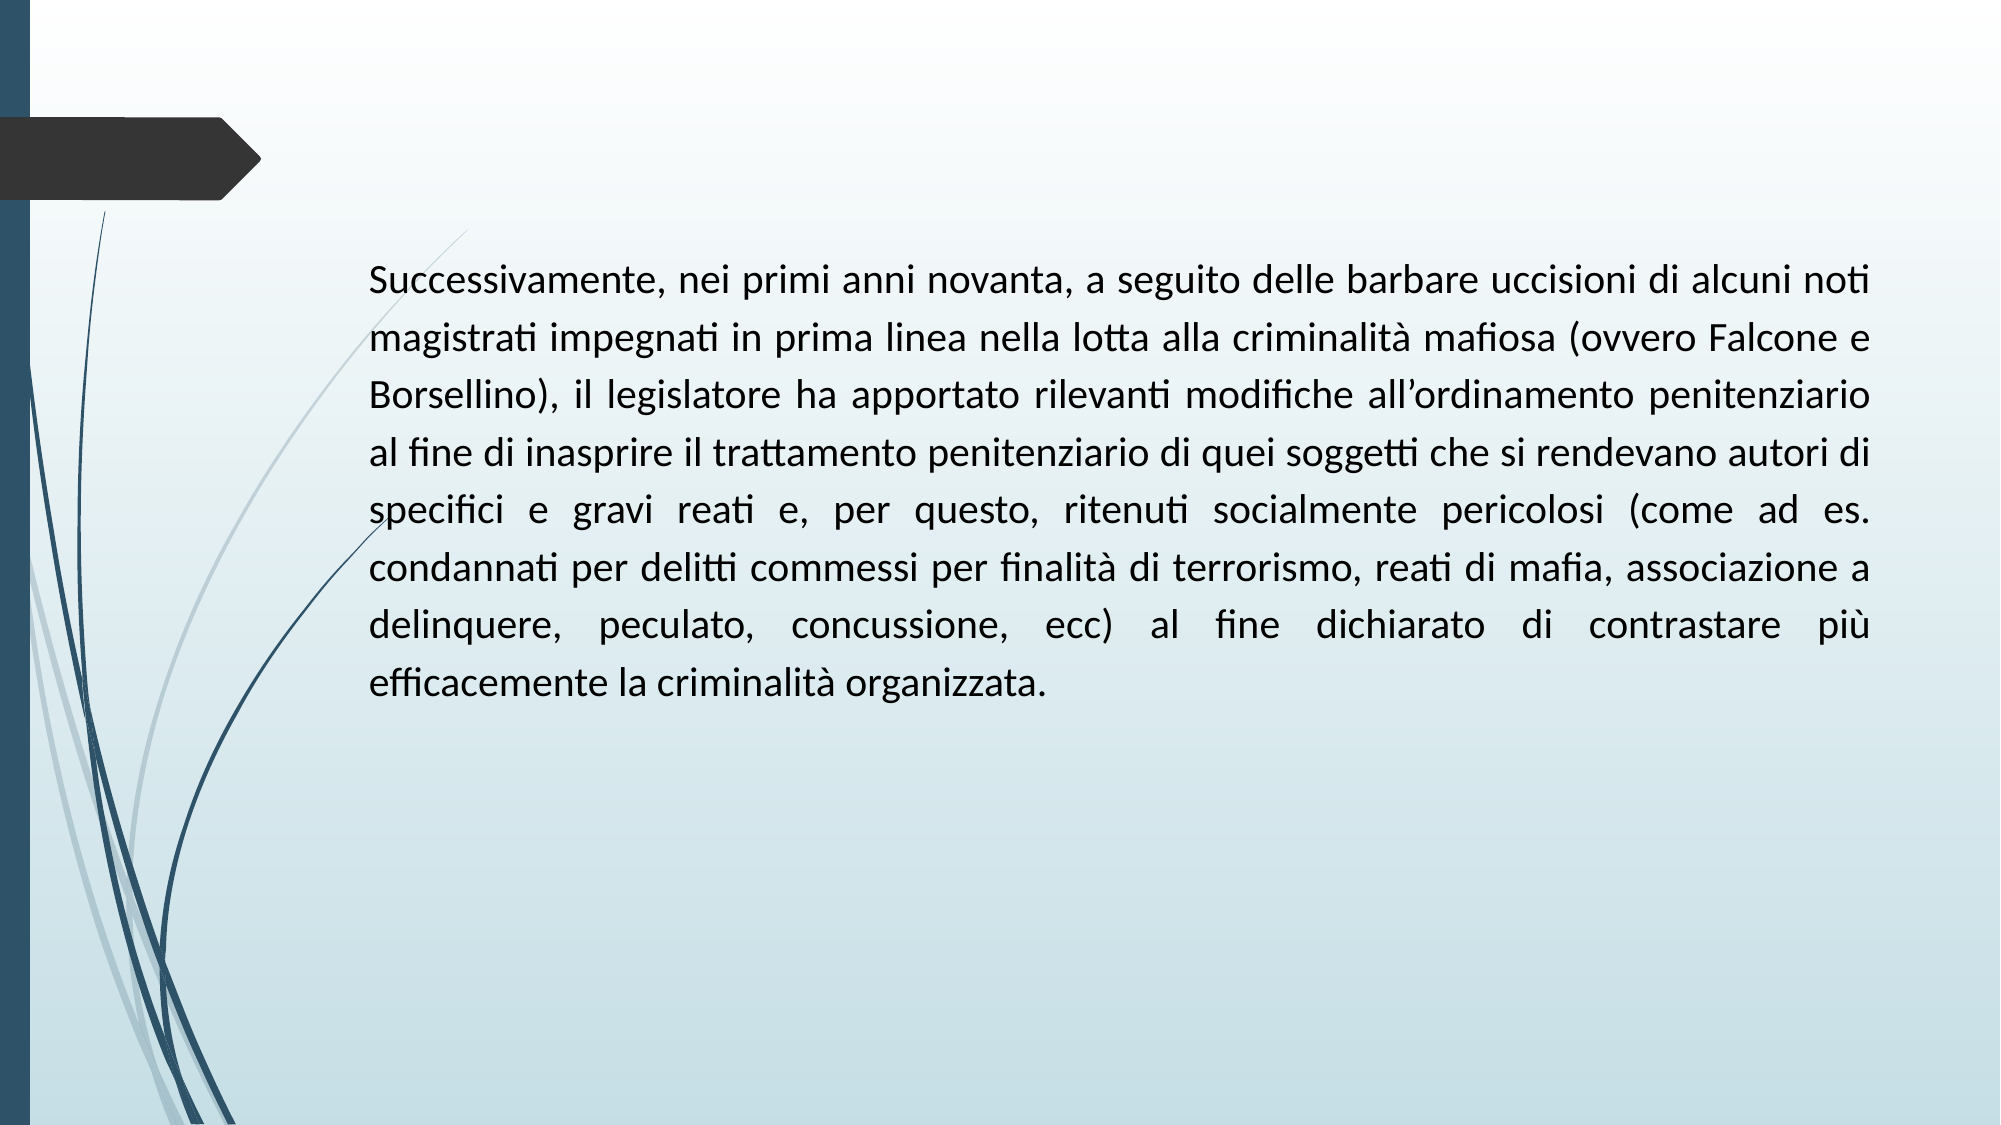

Successivamente, nei primi anni novanta, a seguito delle barbare uccisioni di alcuni noti magistrati impegnati in prima linea nella lotta alla criminalità mafiosa (ovvero Falcone e Borsellino), il legislatore ha apportato rilevanti modifiche all’ordinamento penitenziario al fine di inasprire il trattamento penitenziario di quei soggetti che si rendevano autori di specifici e gravi reati e, per questo, ritenuti socialmente pericolosi (come ad es. condannati per delitti commessi per finalità di terrorismo, reati di mafia, associazione a delinquere, peculato, concussione, ecc) al fine dichiarato di contrastare più efficacemente la criminalità organizzata.